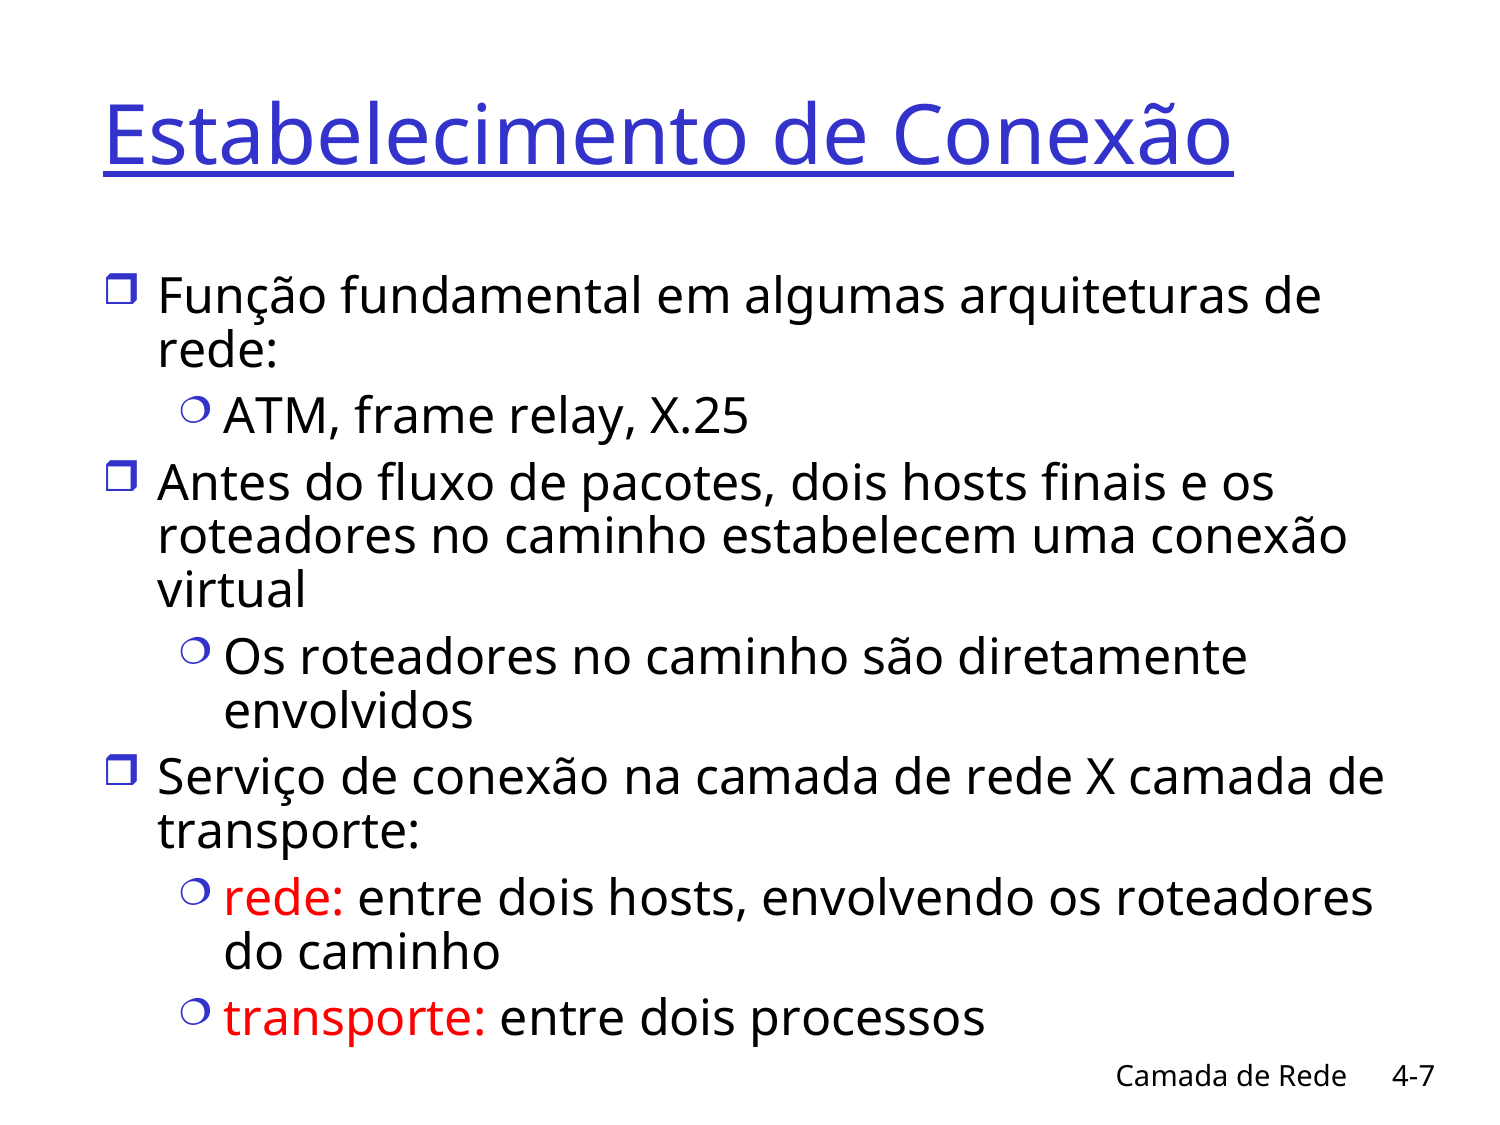

Estabelecimento de Conexão
Função fundamental em algumas arquiteturas de rede:
ATM, frame relay, X.25
Antes do fluxo de pacotes, dois hosts finais e os roteadores no caminho estabelecem uma conexão virtual
Os roteadores no caminho são diretamente envolvidos
Serviço de conexão na camada de rede X camada de transporte:
rede: entre dois hosts, envolvendo os roteadores do caminho
transporte: entre dois processos
Camada de Rede